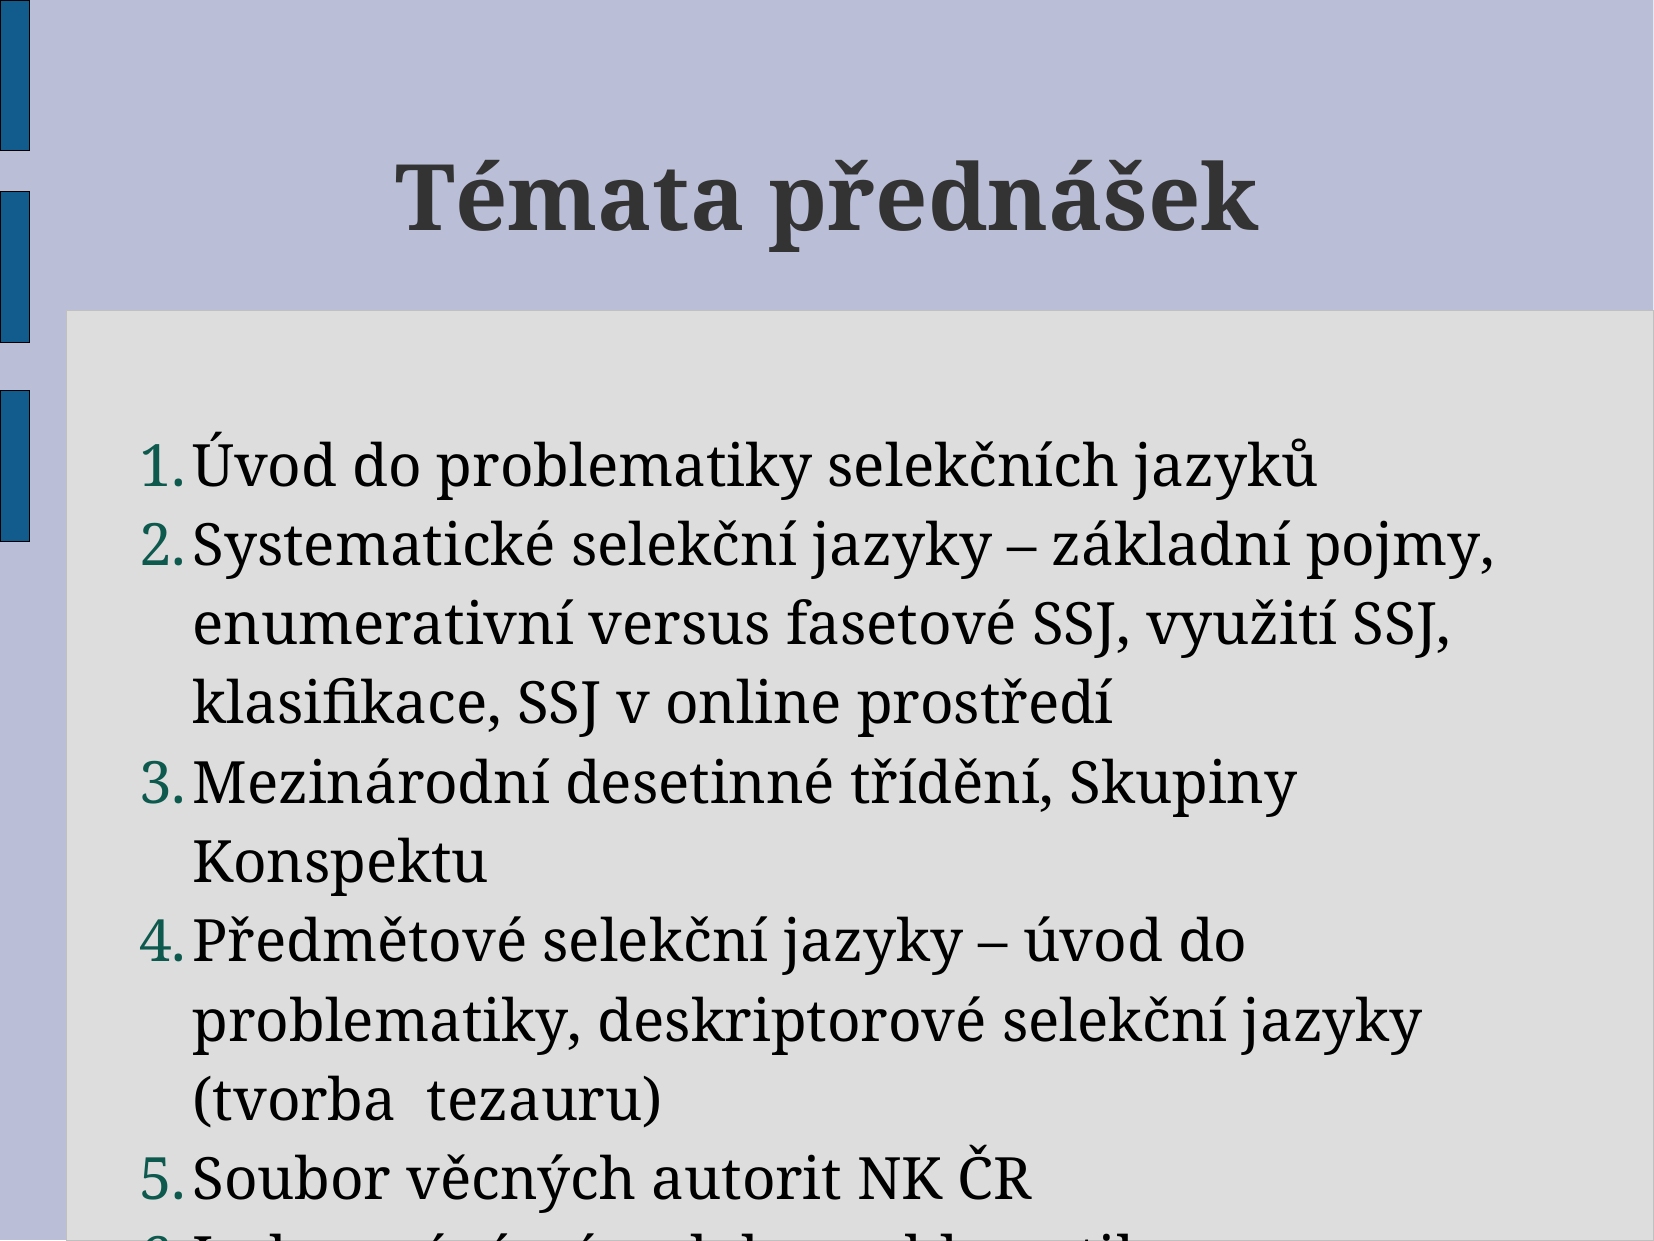

# Témata přednášek
Úvod do problematiky selekčních jazyků
Systematické selekční jazyky – základní pojmy, enumerativní versus fasetové SSJ, využití SSJ, klasifikace, SSJ v online prostředí
Mezinárodní desetinné třídění, Skupiny Konspektu
Předmětové selekční jazyky – úvod do problematiky, deskriptorové selekční jazyky (tvorba tezauru)
Soubor věcných autorit NK ČR
Indexování – úvod do problematiky
Indexování – praktické aplikace
Věcné vyhledávání pomocí selekčních jazyků